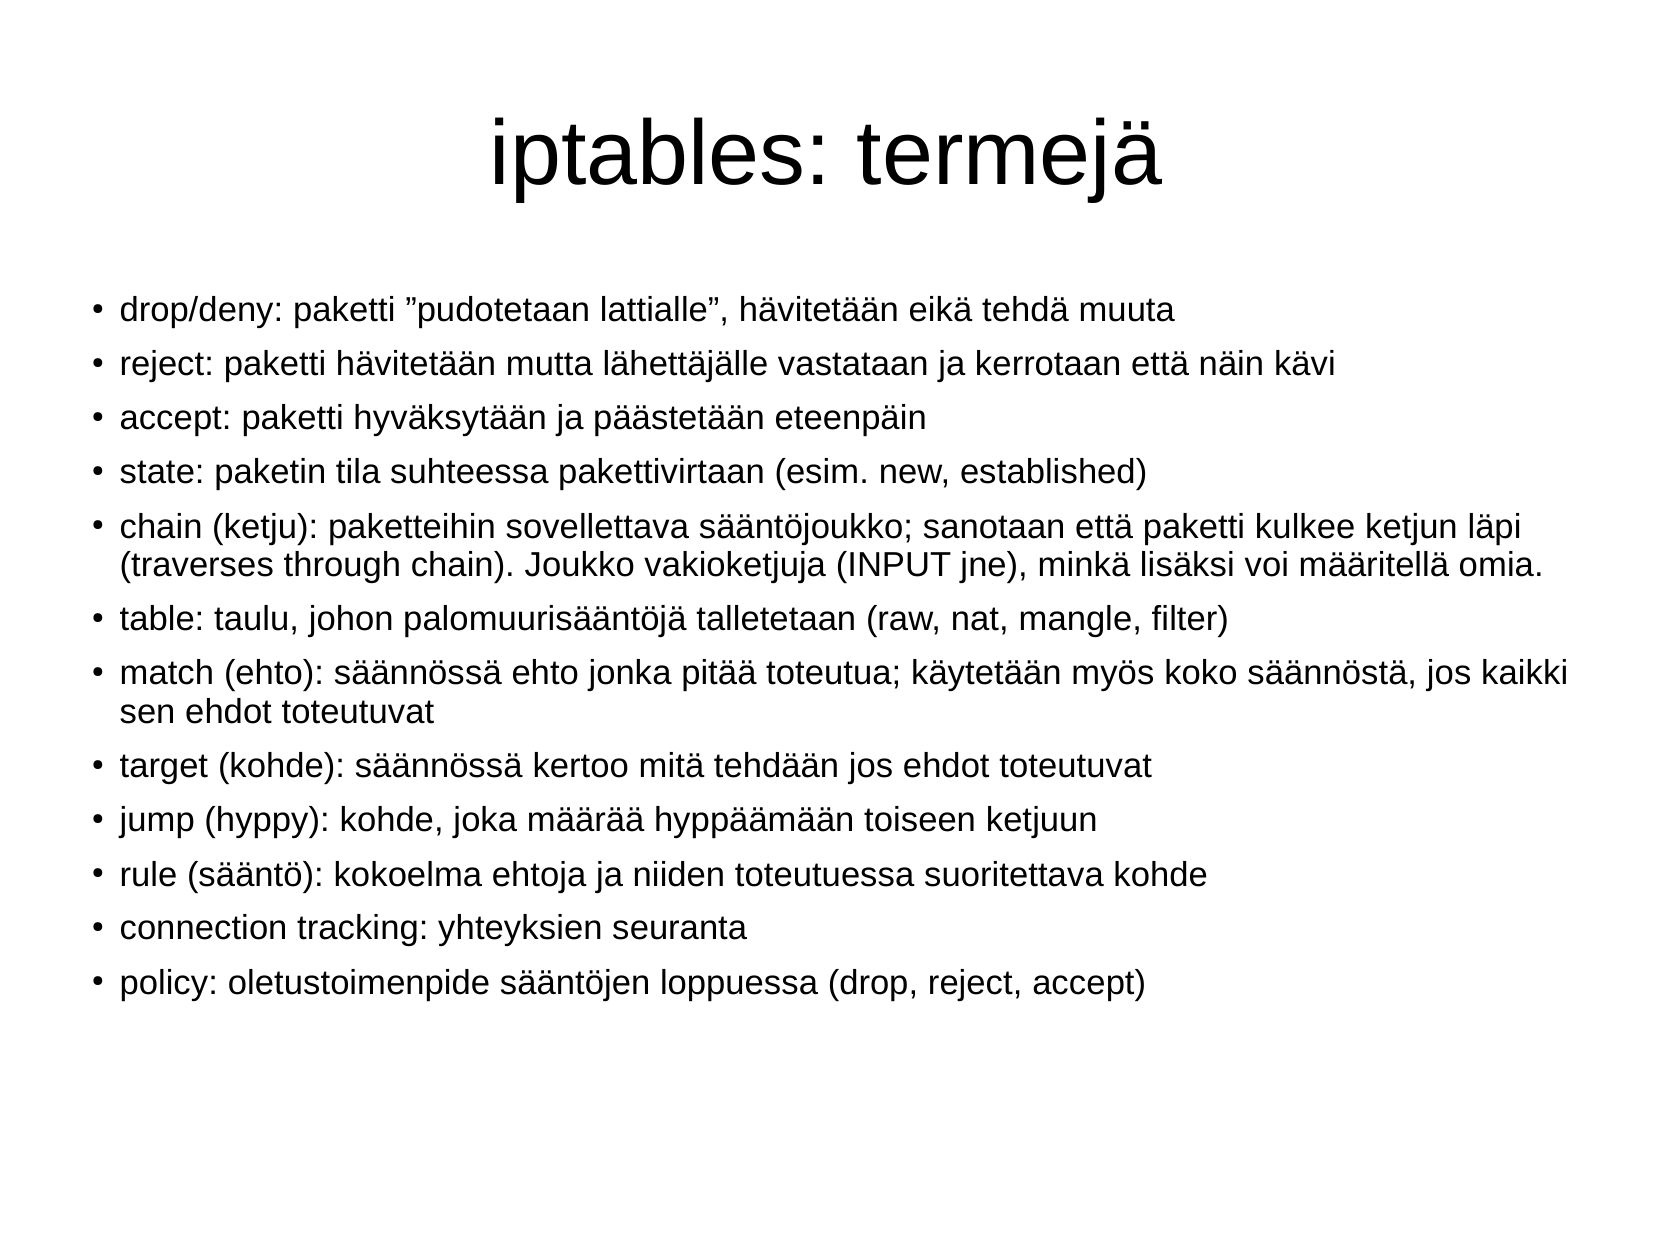

# iptables: termejä
drop/deny: paketti ”pudotetaan lattialle”, hävitetään eikä tehdä muuta
reject: paketti hävitetään mutta lähettäjälle vastataan ja kerrotaan että näin kävi
accept: paketti hyväksytään ja päästetään eteenpäin
state: paketin tila suhteessa pakettivirtaan (esim. new, established)
chain (ketju): paketteihin sovellettava sääntöjoukko; sanotaan että paketti kulkee ketjun läpi (traverses through chain). Joukko vakioketjuja (INPUT jne), minkä lisäksi voi määritellä omia.
table: taulu, johon palomuurisääntöjä talletetaan (raw, nat, mangle, filter)
match (ehto): säännössä ehto jonka pitää toteutua; käytetään myös koko säännöstä, jos kaikki sen ehdot toteutuvat
target (kohde): säännössä kertoo mitä tehdään jos ehdot toteutuvat
jump (hyppy): kohde, joka määrää hyppäämään toiseen ketjuun
rule (sääntö): kokoelma ehtoja ja niiden toteutuessa suoritettava kohde
connection tracking: yhteyksien seuranta
policy: oletustoimenpide sääntöjen loppuessa (drop, reject, accept)